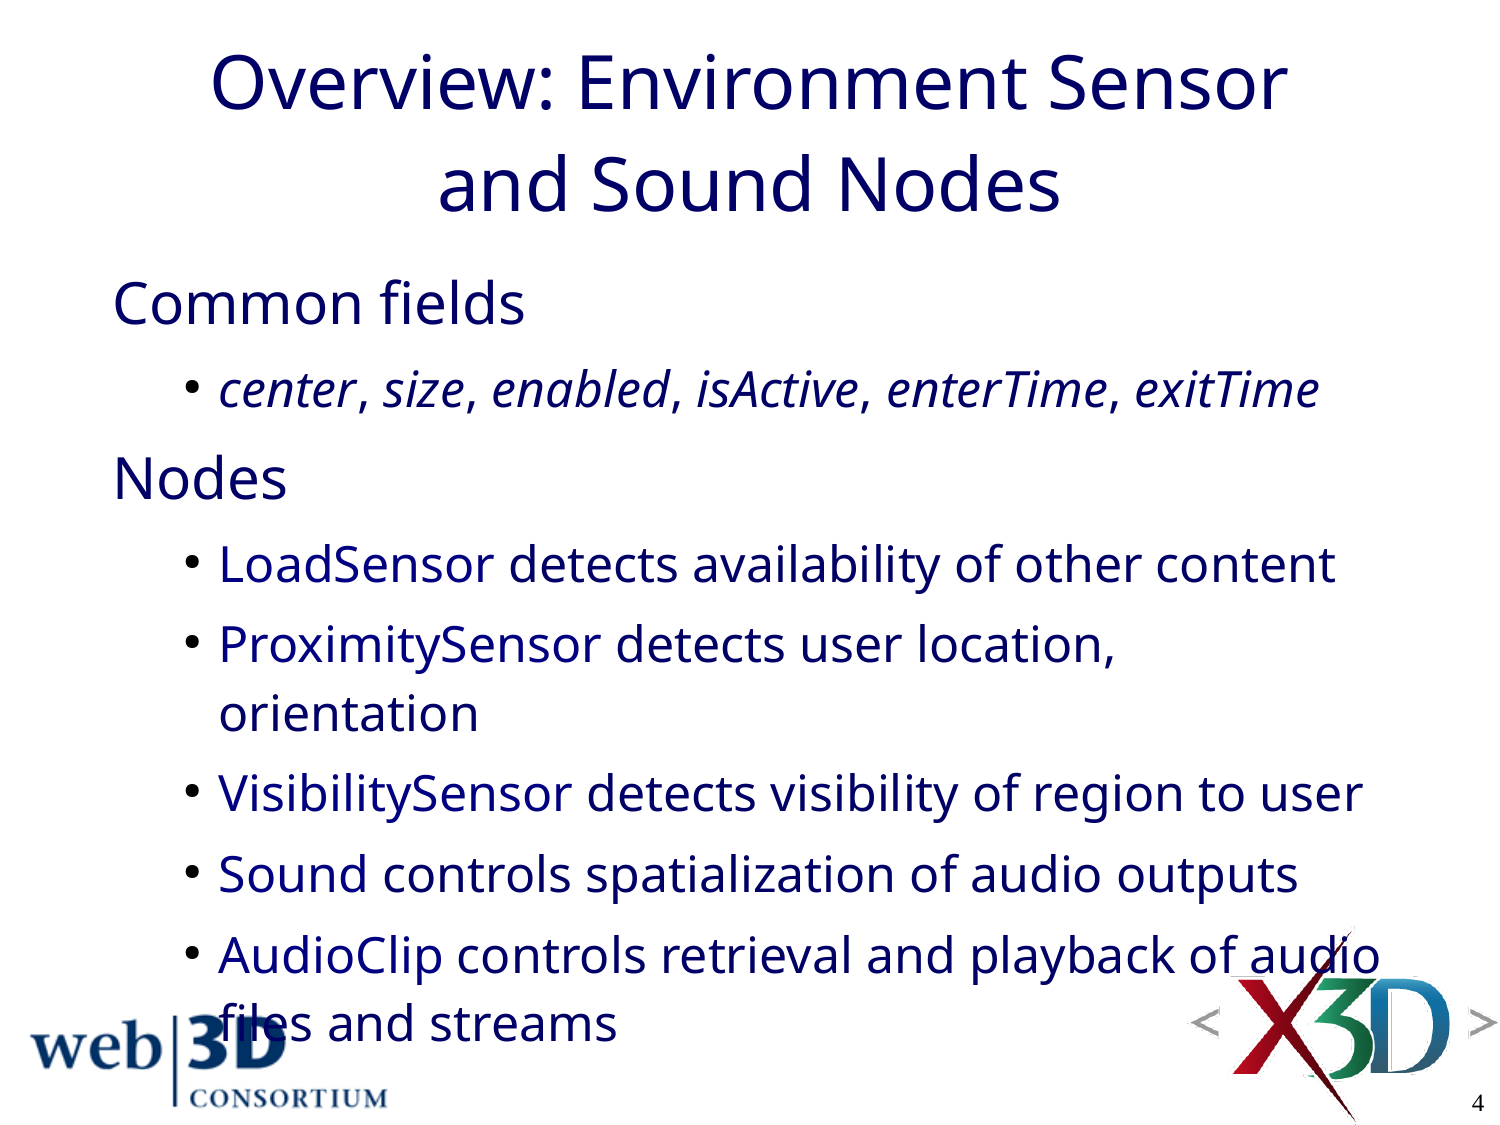

# Overview: Environment Sensor and Sound Nodes
Common fields
center, size, enabled, isActive, enterTime, exitTime
Nodes
LoadSensor detects availability of other content
ProximitySensor detects user location, orientation
VisibilitySensor detects visibility of region to user
Sound controls spatialization of audio outputs
AudioClip controls retrieval and playback of audio files and streams